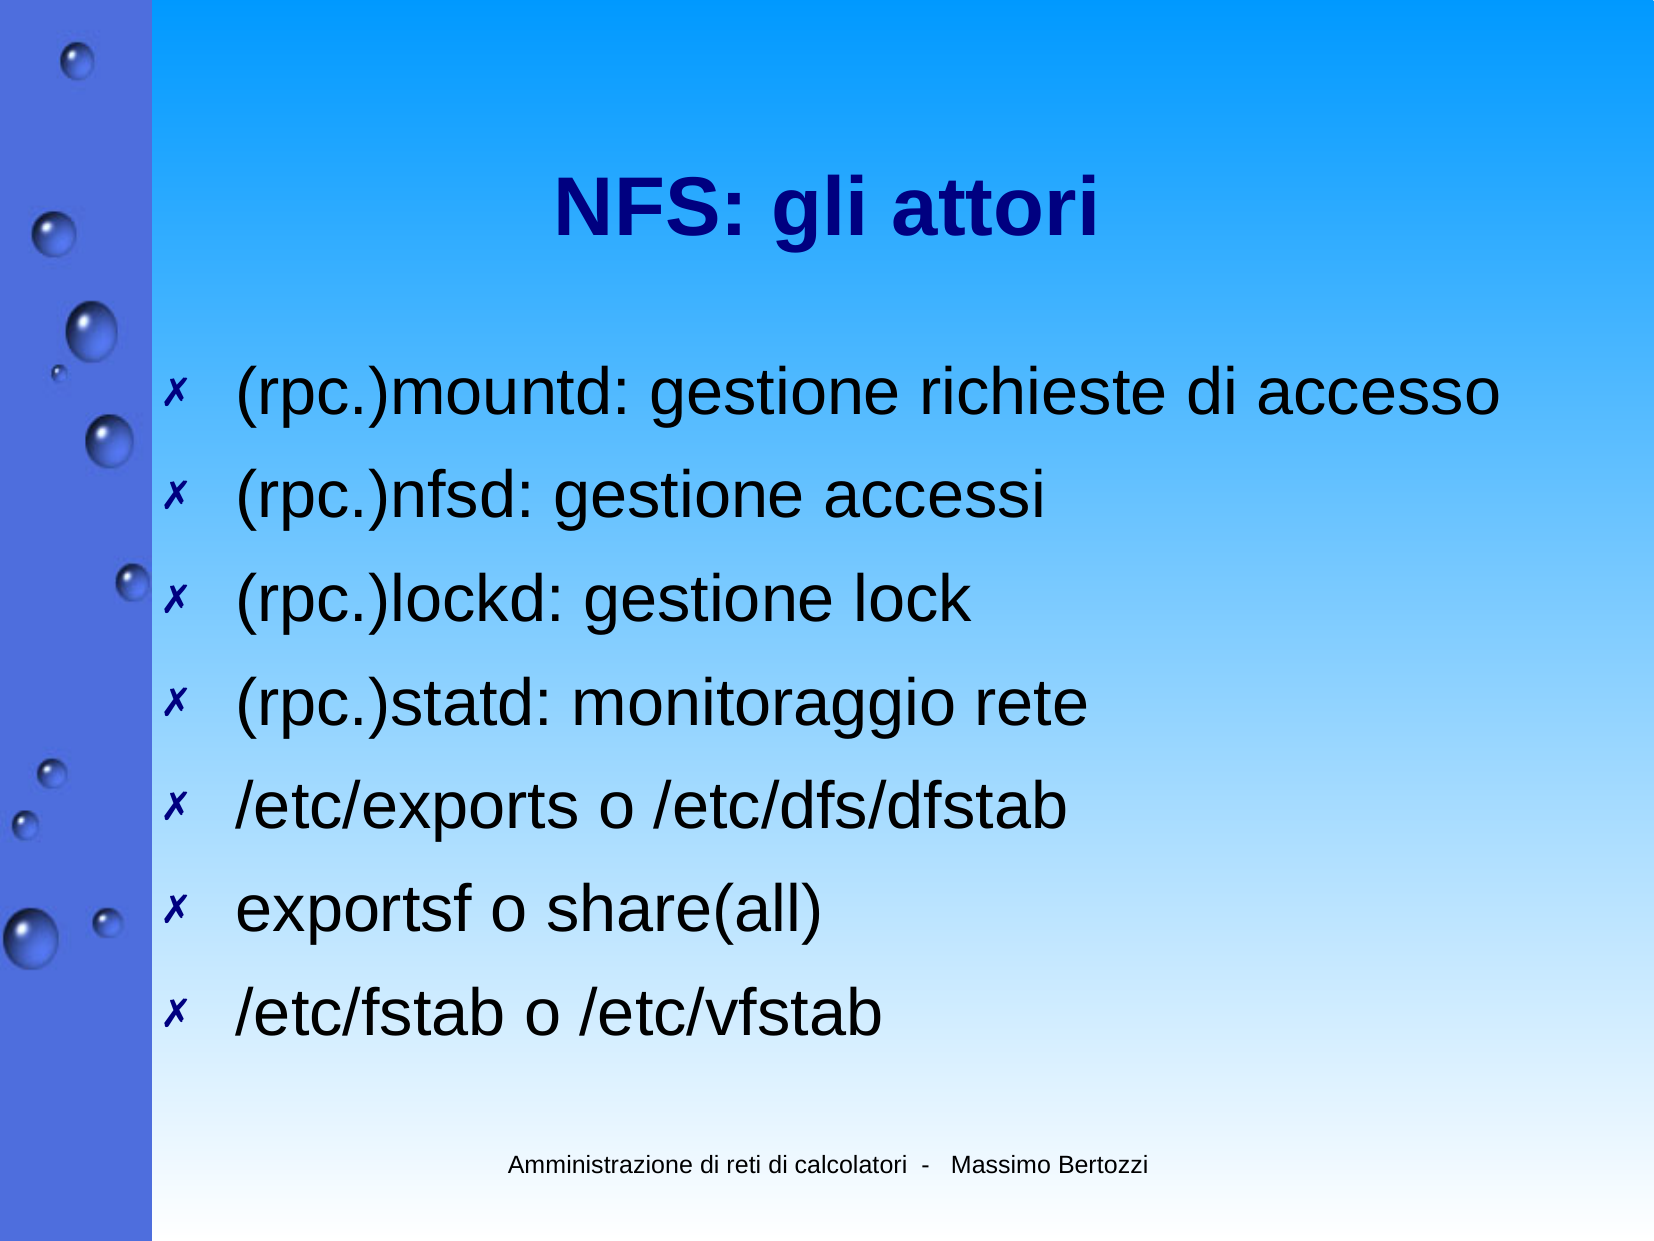

# NFS: gli attori
(rpc.)mountd: gestione richieste di accesso
(rpc.)nfsd: gestione accessi
(rpc.)lockd: gestione lock
(rpc.)statd: monitoraggio rete
/etc/exports o /etc/dfs/dfstab
exportsf o share(all)
/etc/fstab o /etc/vfstab